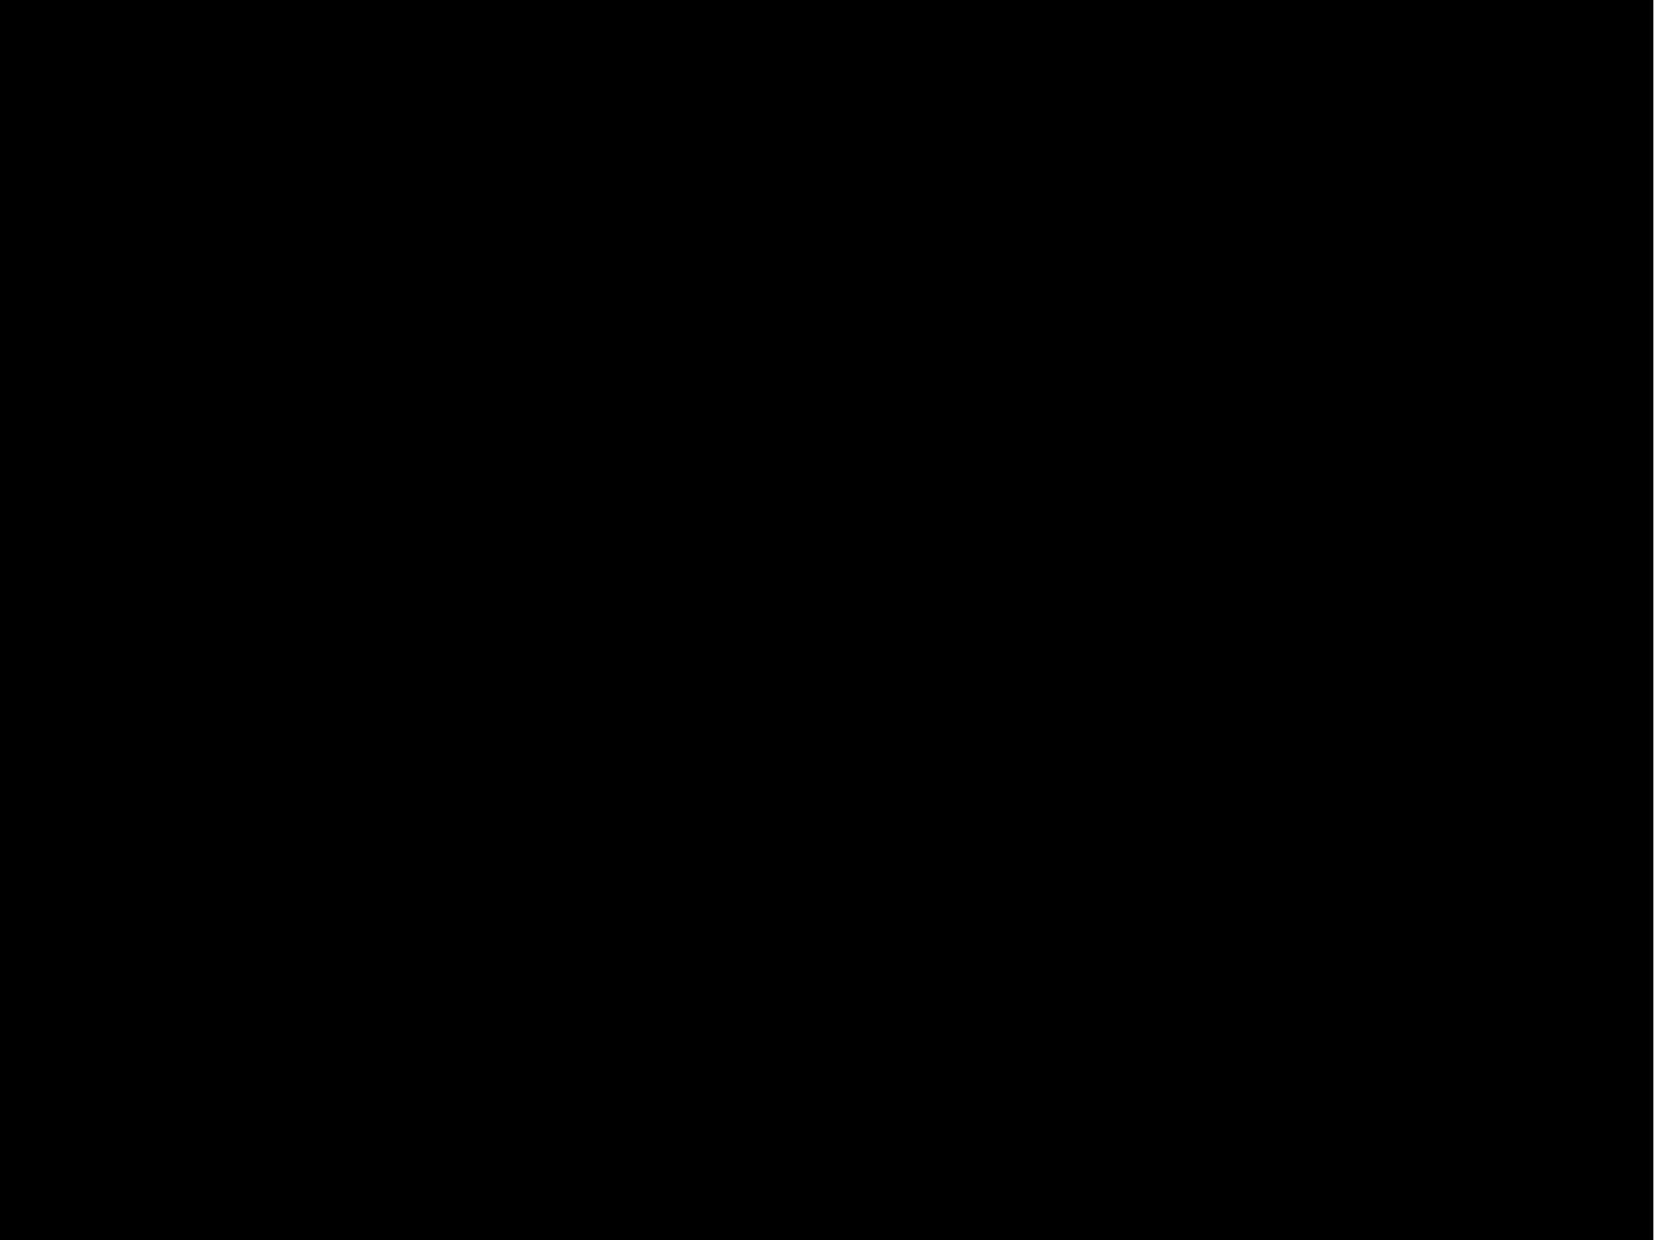

# Nous sommes
le corps du Christ,
chacun de nous est
un membre de ce corps.